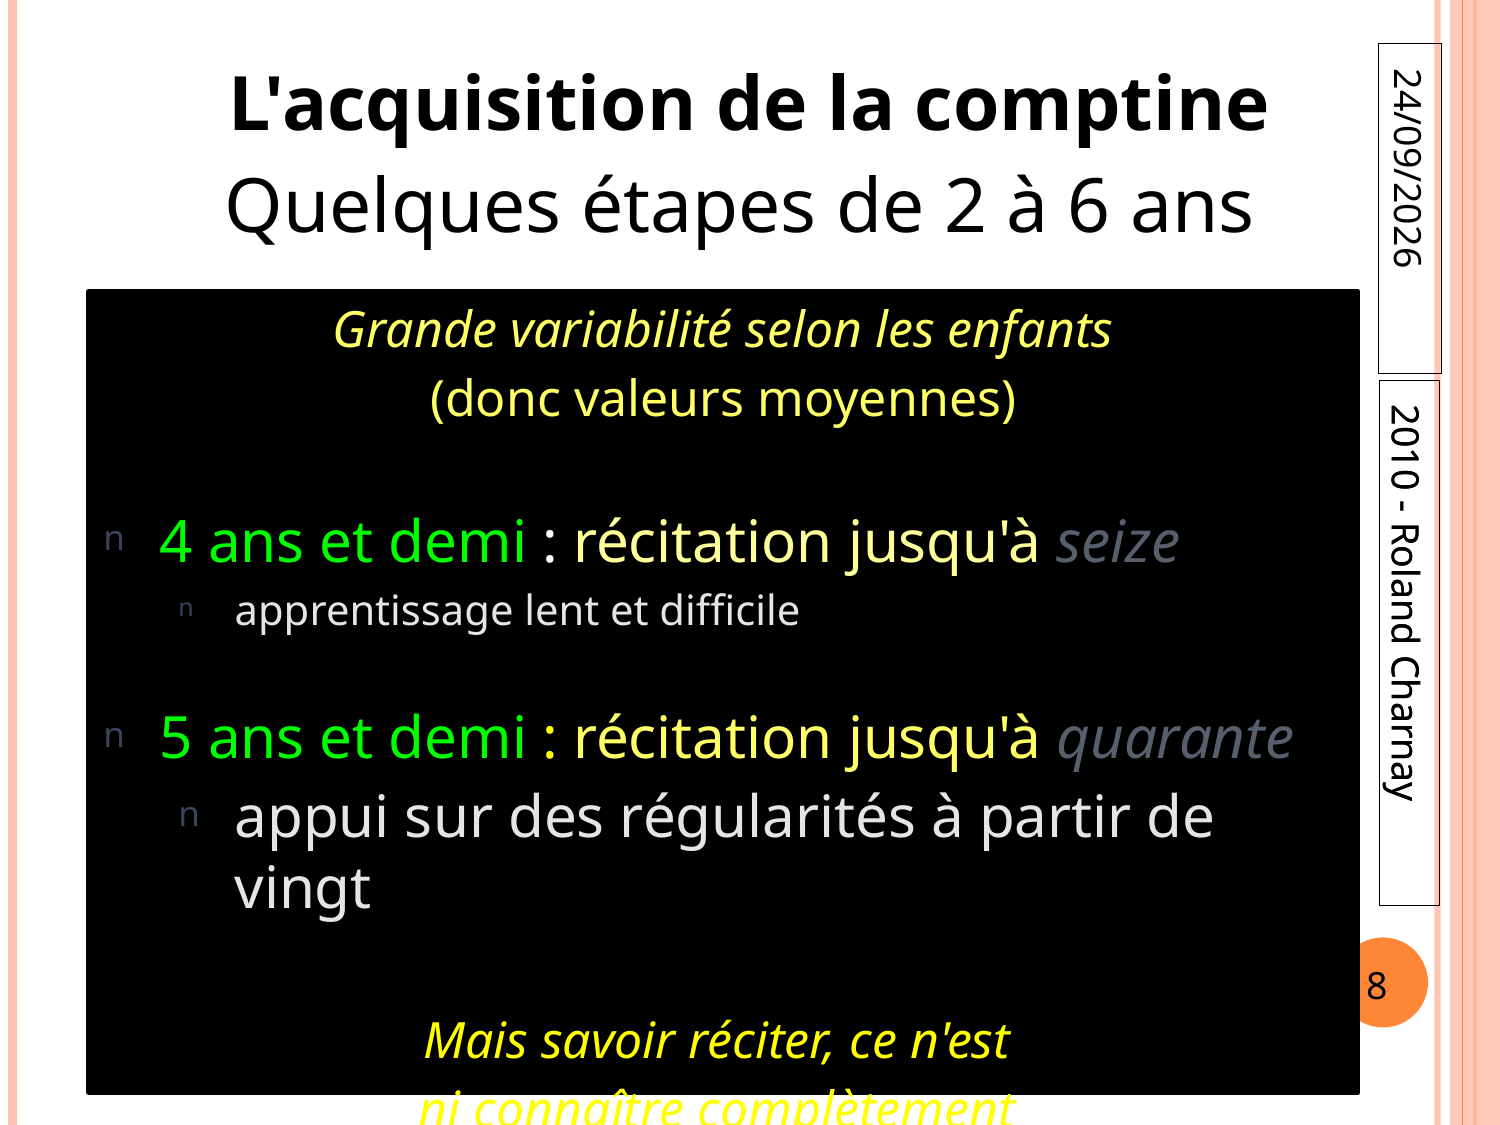

L'acquisition de la comptine Quelques étapes de 2 à 6 ans
Grande variabilité selon les enfants
(donc valeurs moyennes)
4 ans et demi : récitation jusqu'à seize
apprentissage lent et difficile
5 ans et demi : récitation jusqu'à quarante
appui sur des régularités à partir de vingt
Mais savoir réciter, ce n'est
ni connaître complètement
ni savoir utiliser
<footer>2010 - Roland Charnay